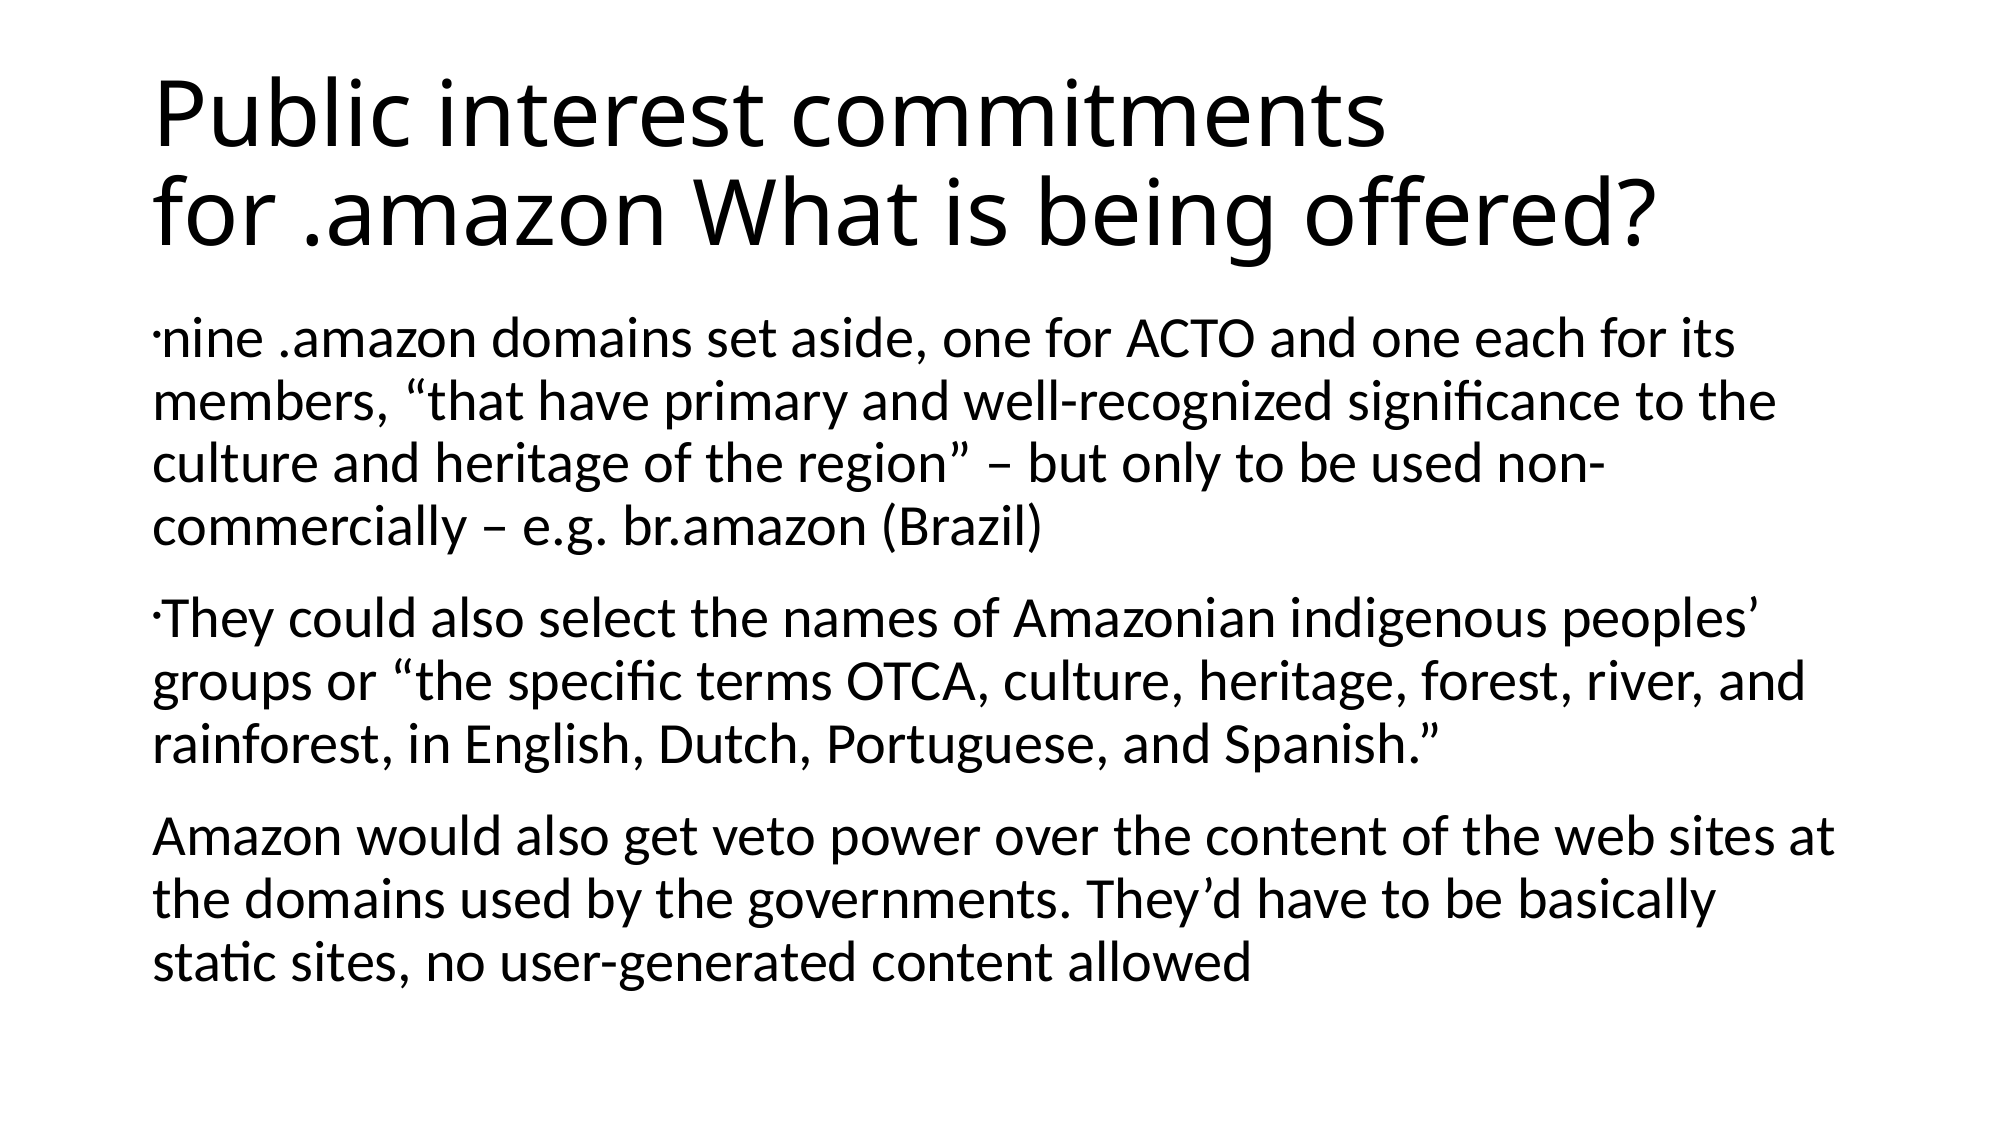

# Public interest commitments for .amazon What is being offered?
nine .amazon domains set aside, one for ACTO and one each for its members, “that have primary and well-recognized significance to the culture and heritage of the region” – but only to be used non-commercially – e.g. br.amazon (Brazil)
They could also select the names of Amazonian indigenous peoples’ groups or “the specific terms OTCA, culture, heritage, forest, river, and rainforest, in English, Dutch, Portuguese, and Spanish.”
Amazon would also get veto power over the content of the web sites at the domains used by the governments. They’d have to be basically static sites, no user-generated content allowed